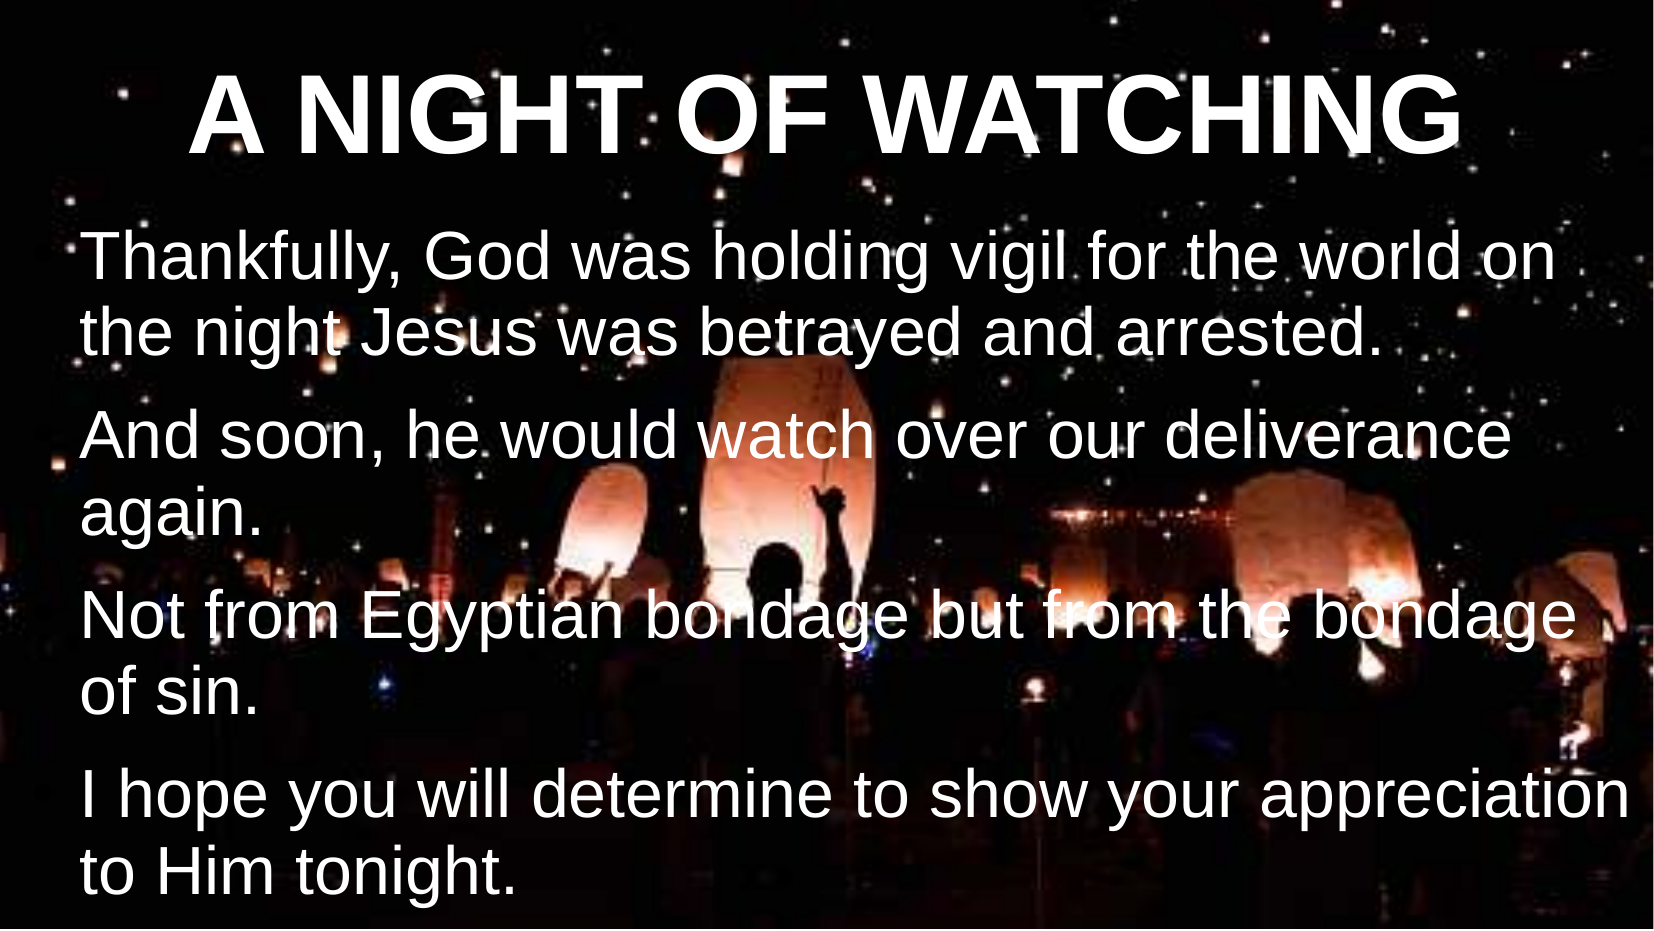

# A NIGHT OF WATCHING
Thankfully, God was holding vigil for the world on the night Jesus was betrayed and arrested.
And soon, he would watch over our deliverance again.
Not from Egyptian bondage but from the bondage of sin.
I hope you will determine to show your appreciation to Him tonight.